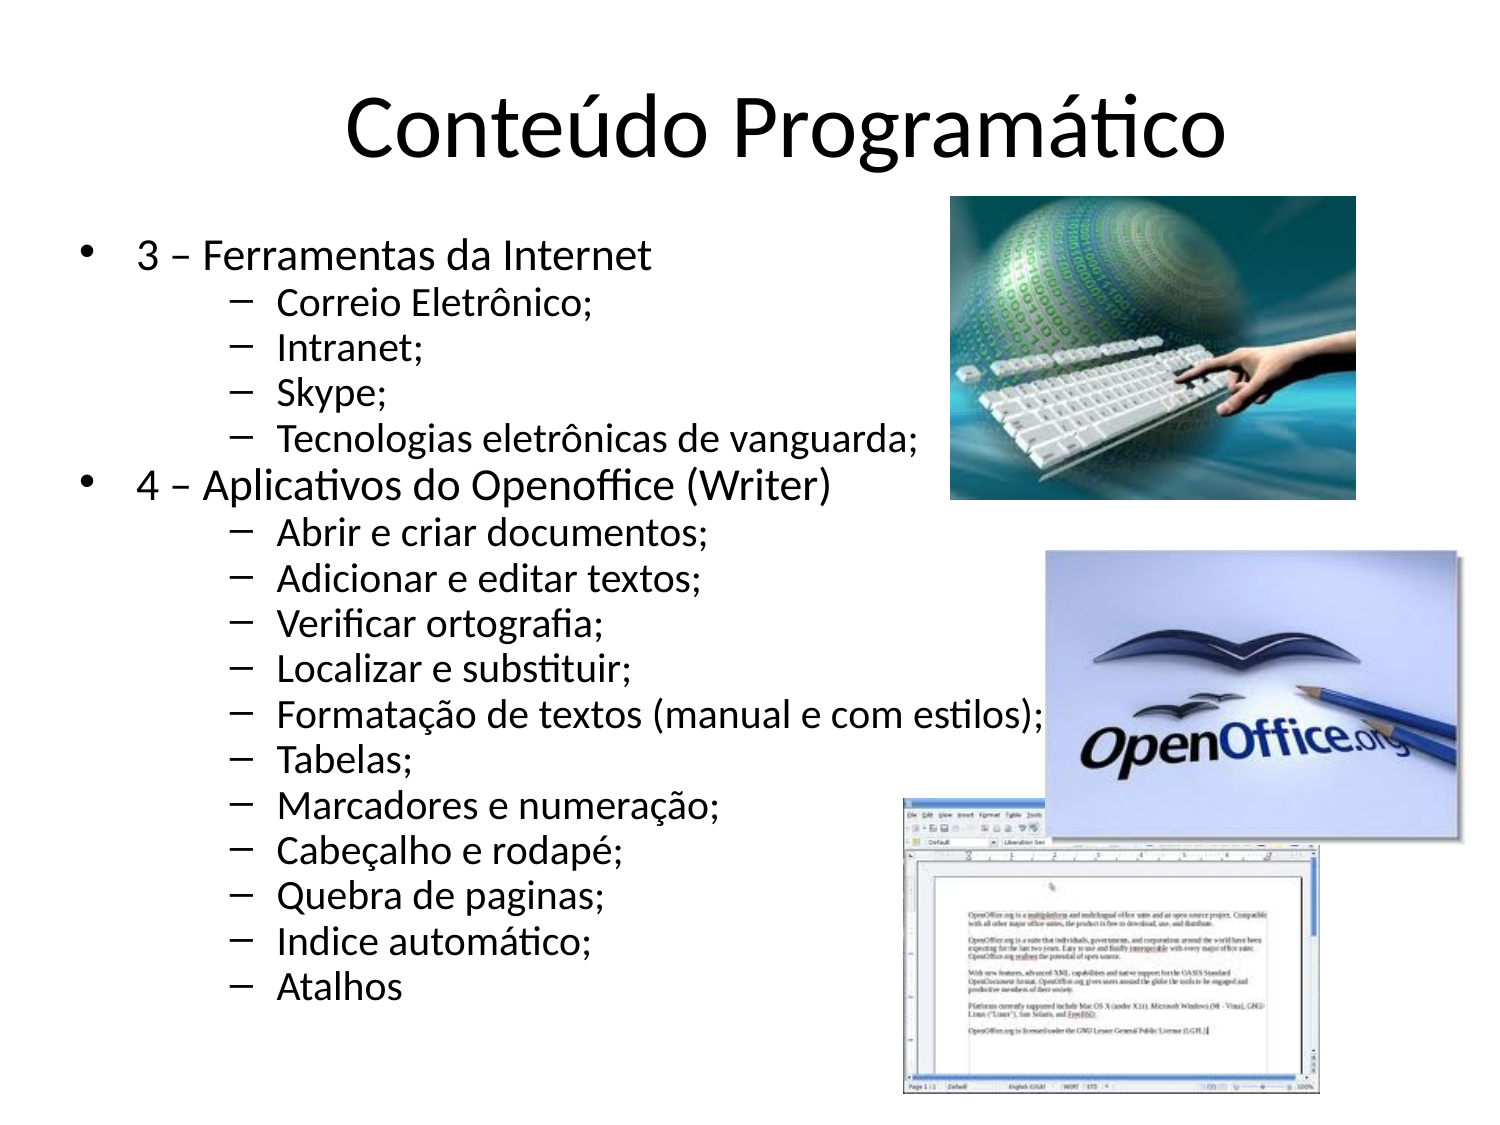

# Conteúdo Programático
3 – Ferramentas da Internet
Correio Eletrônico;
Intranet;
Skype;
Tecnologias eletrônicas de vanguarda;
4 – Aplicativos do Openoffice (Writer)
Abrir e criar documentos;
Adicionar e editar textos;
Verificar ortografia;
Localizar e substituir;
Formatação de textos (manual e com estilos);
Tabelas;
Marcadores e numeração;
Cabeçalho e rodapé;
Quebra de paginas;
Indice automático;
Atalhos